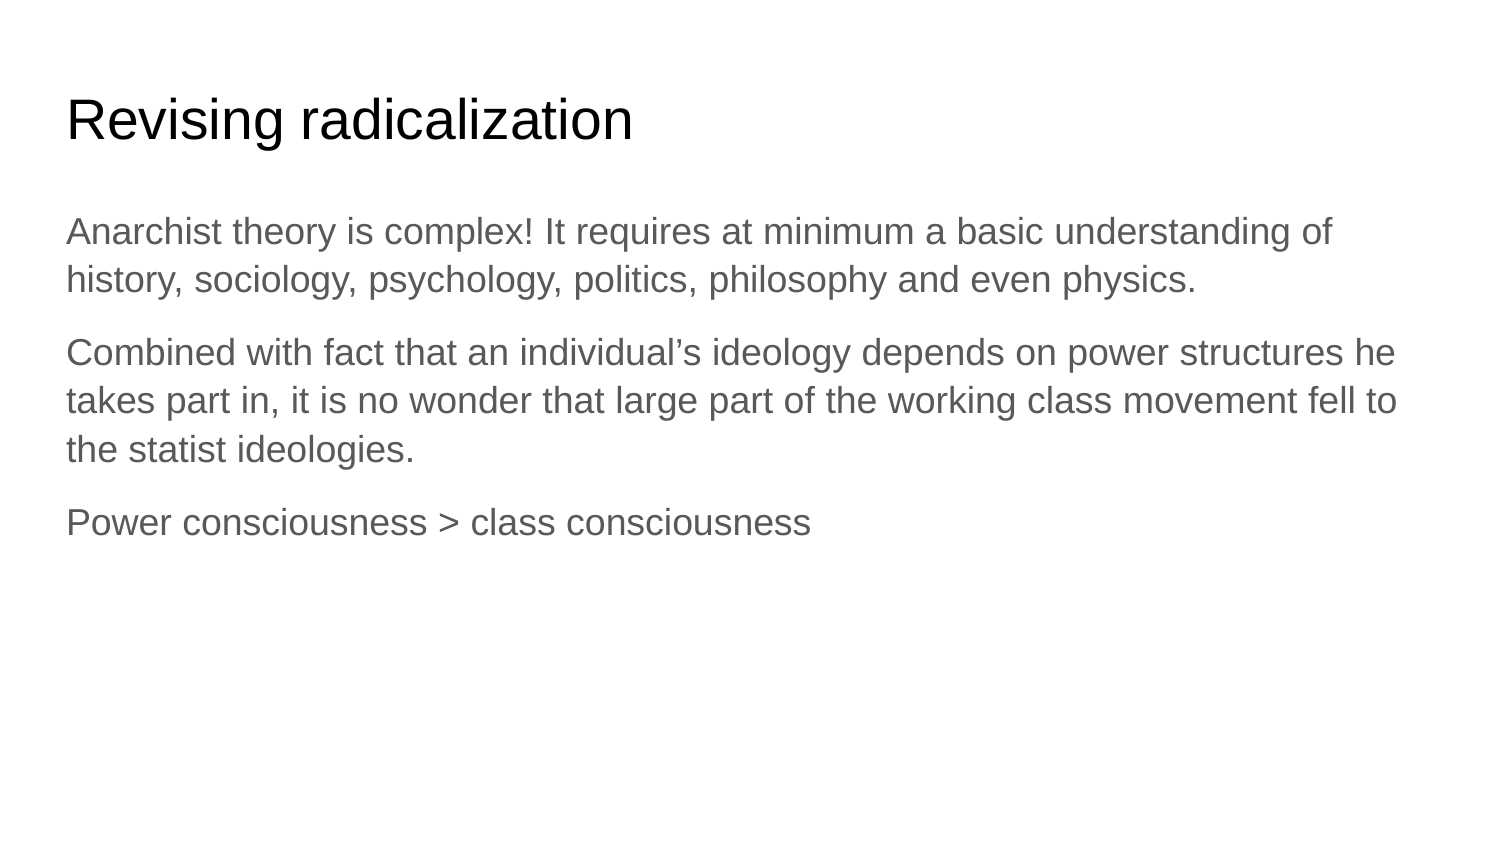

# Revising radicalization
Anarchist theory is complex! It requires at minimum a basic understanding of history, sociology, psychology, politics, philosophy and even physics.
Combined with fact that an individual’s ideology depends on power structures he takes part in, it is no wonder that large part of the working class movement fell to the statist ideologies.
Power consciousness > class consciousness